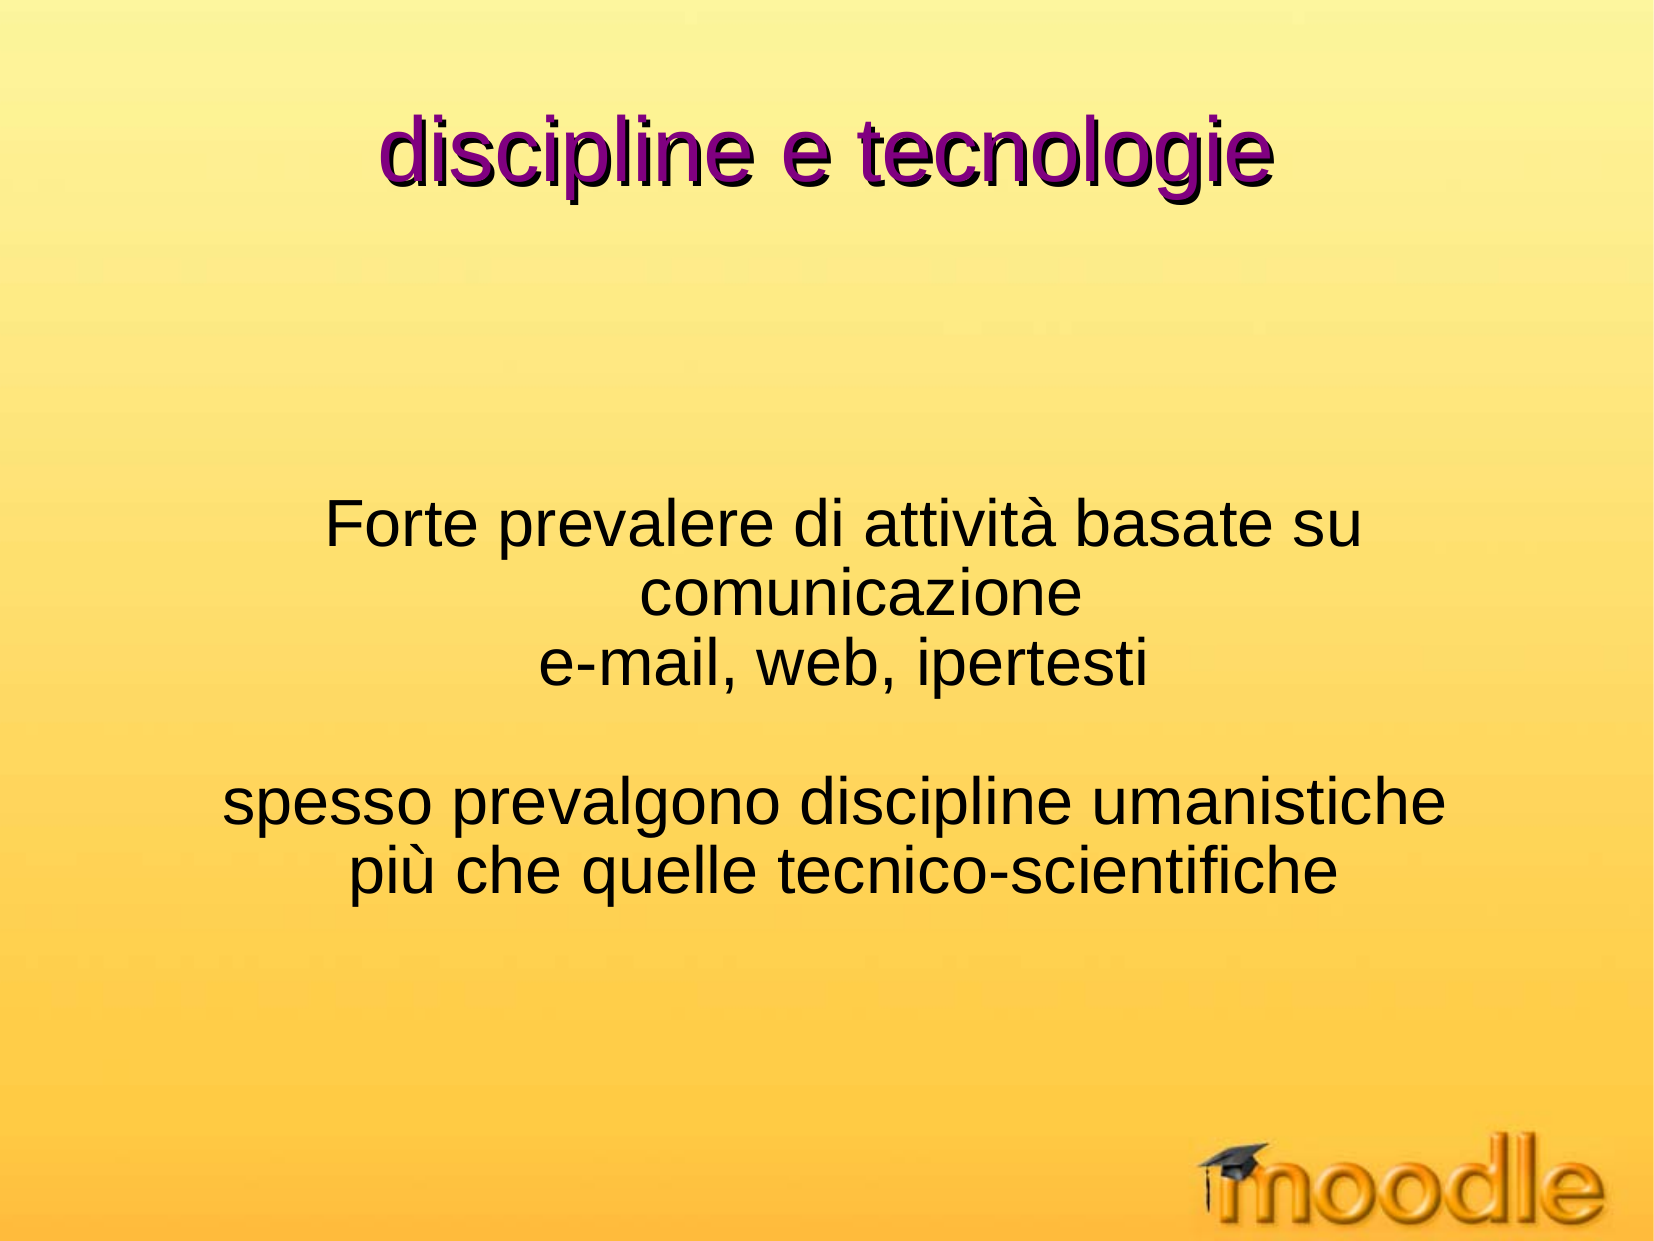

# discipline e tecnologie
Forte prevalere di attività basate su comunicazione
e-mail, web, ipertesti
spesso prevalgono discipline umanistiche
più che quelle tecnico-scientifiche